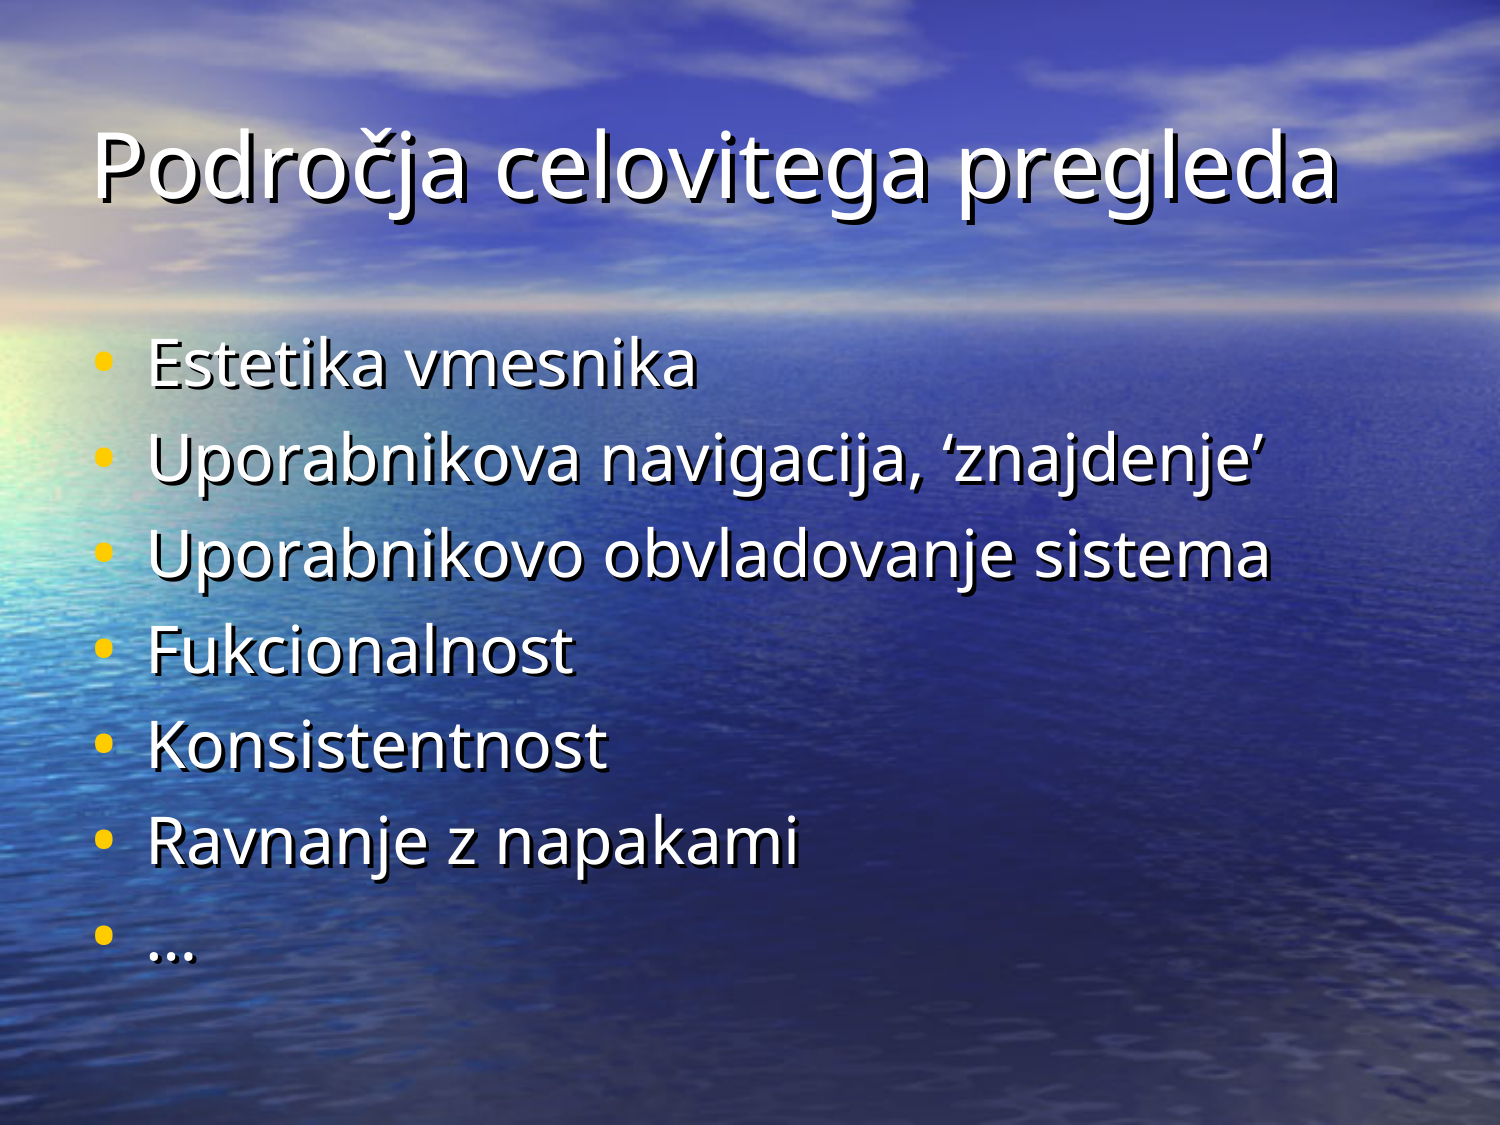

# Področja celovitega pregleda
Estetika vmesnika
Uporabnikova navigacija, ‘znajdenje’
Uporabnikovo obvladovanje sistema
Fukcionalnost
Konsistentnost
Ravnanje z napakami
…